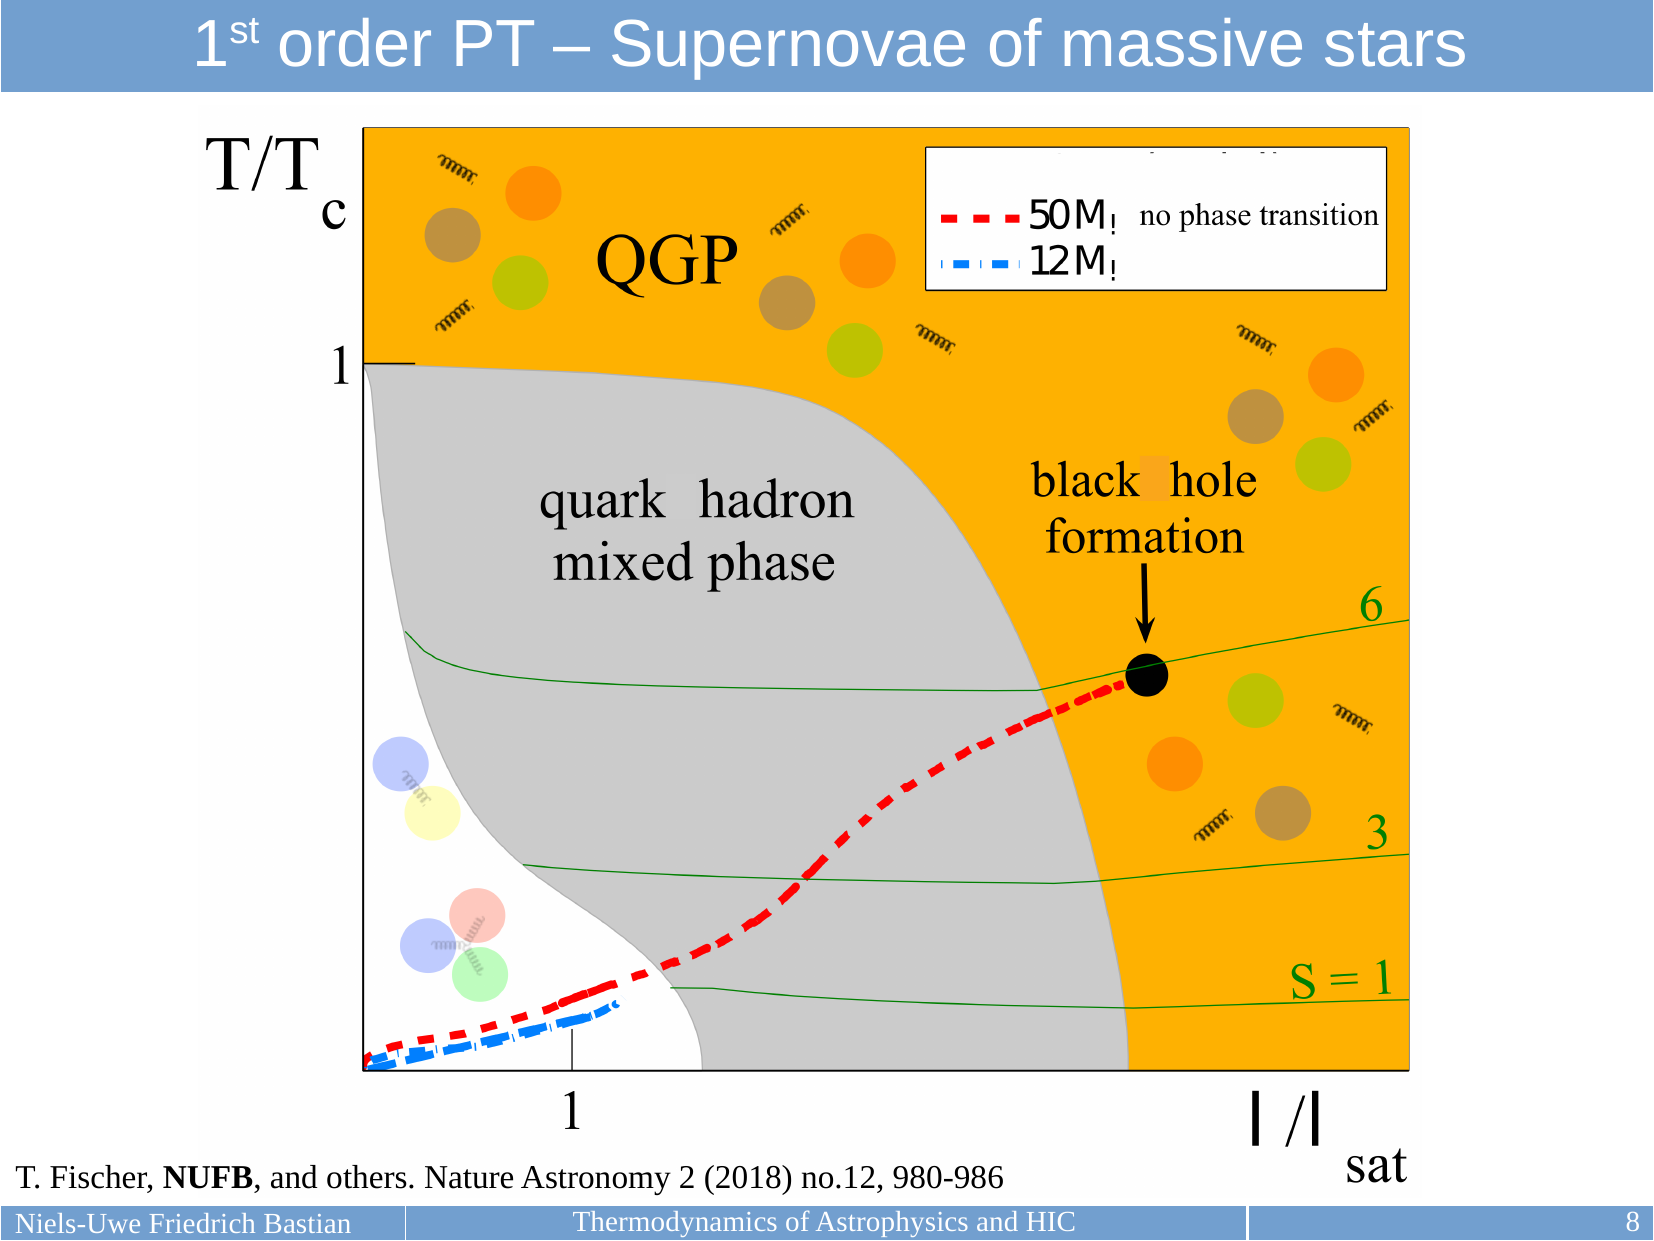

# 1st order PT – Supernovae of massive stars
T. Fischer, NUFB, and others. Nature Astronomy 2 (2018) no.12, 980-986
Thermodynamics of Astrophysics and HIC
8